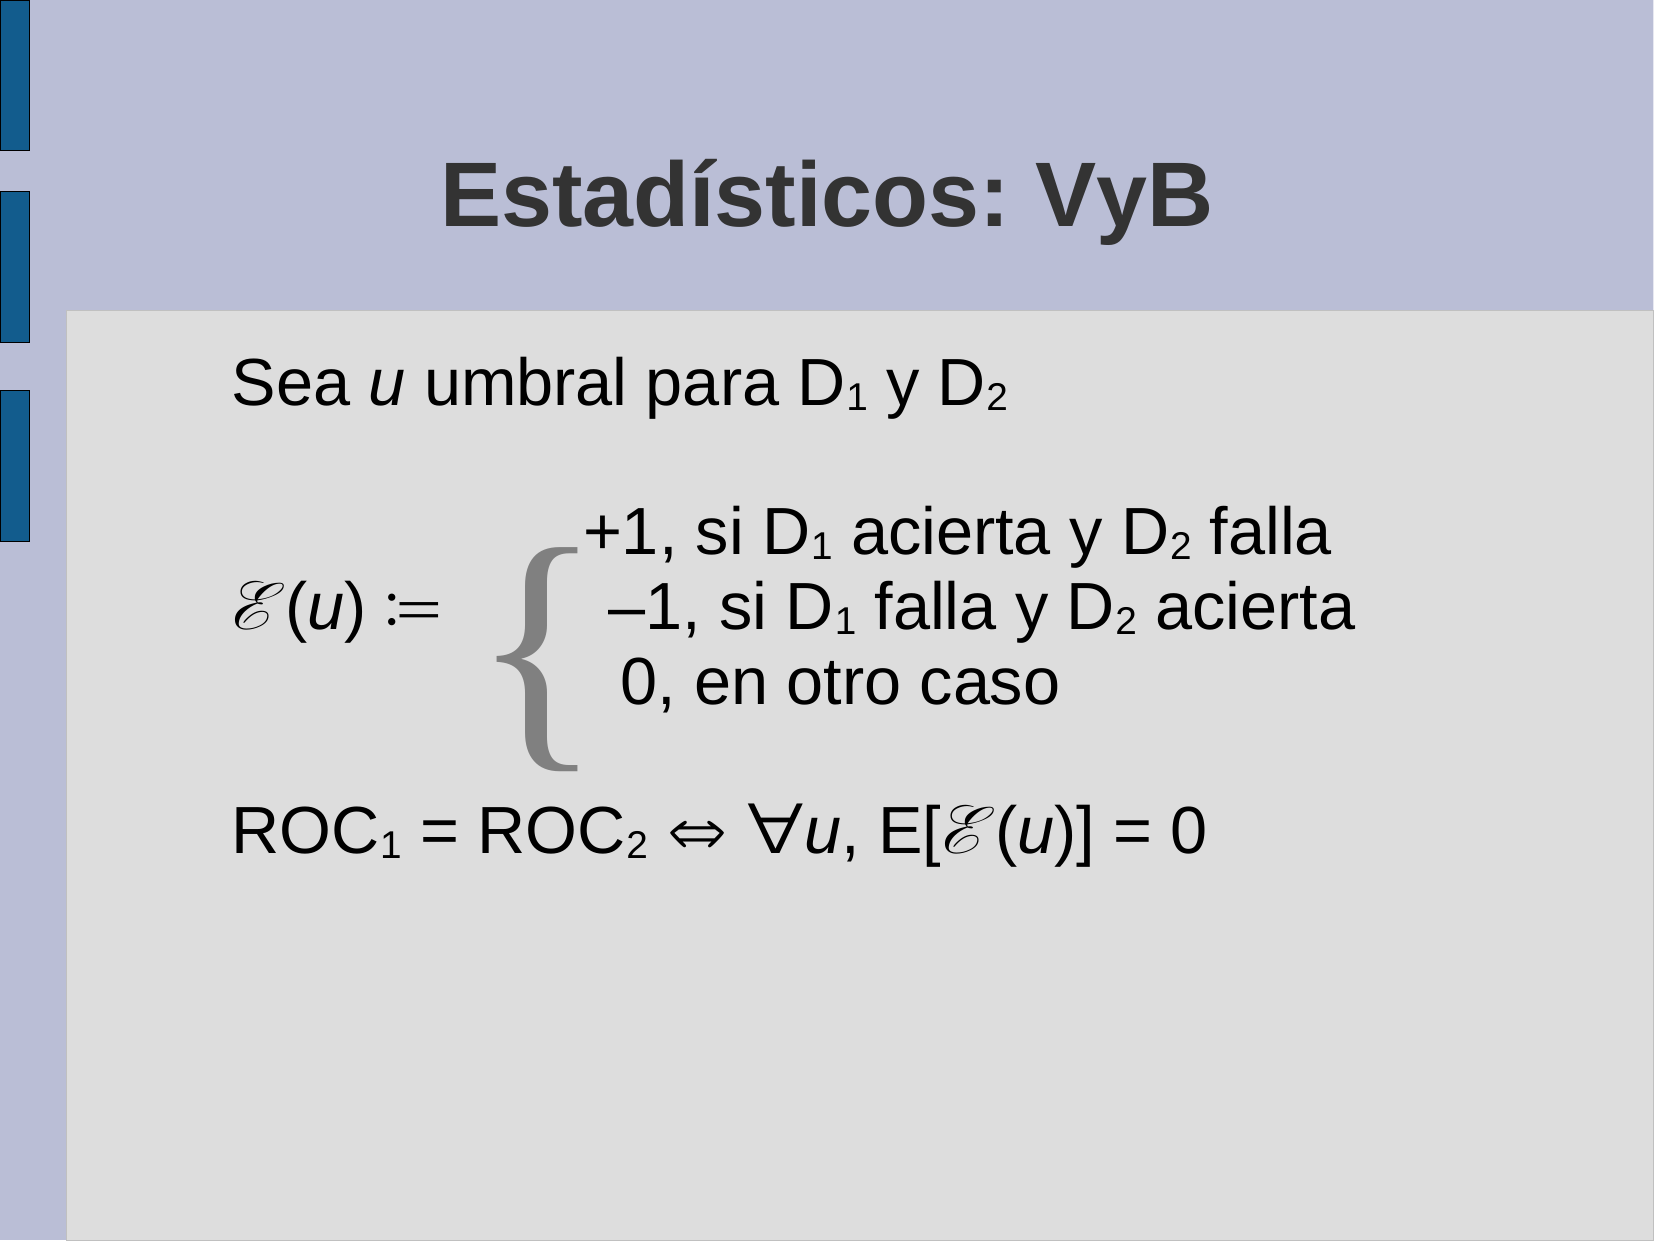

# Estadísticos: VyB
 Sea u umbral para D1 y D2
 +1, si D1 acierta y D2 falla
 ℰ(u) ≔ –1, si D1 falla y D2 acierta
 0, en otro caso
 ROC1 = ROC2 ⇔ ∀u, E[ℰ(u)] = 0
{